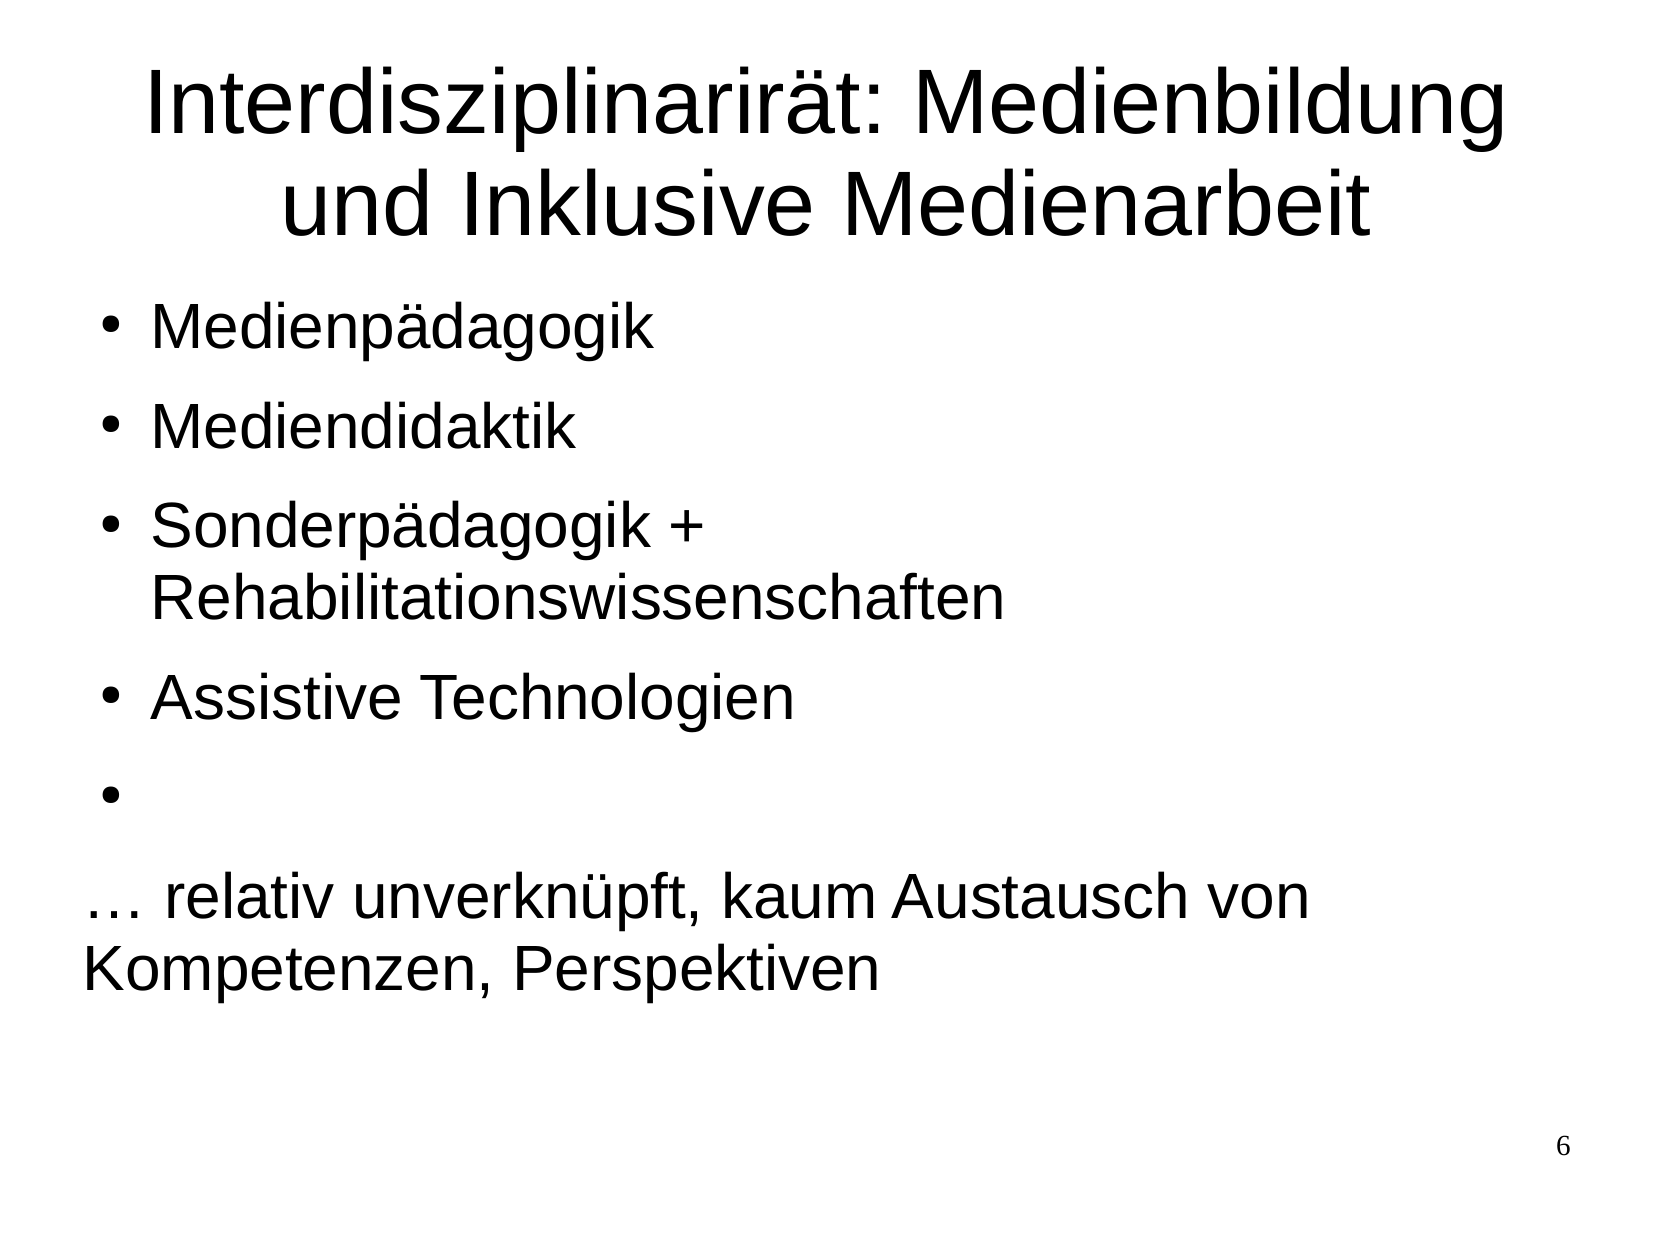

# Interdisziplinarirät: Medienbildung und Inklusive Medienarbeit
Medienpädagogik
Mediendidaktik
Sonderpädagogik + Rehabilitationswissenschaften
Assistive Technologien
… relativ unverknüpft, kaum Austausch von Kompetenzen, Perspektiven
6